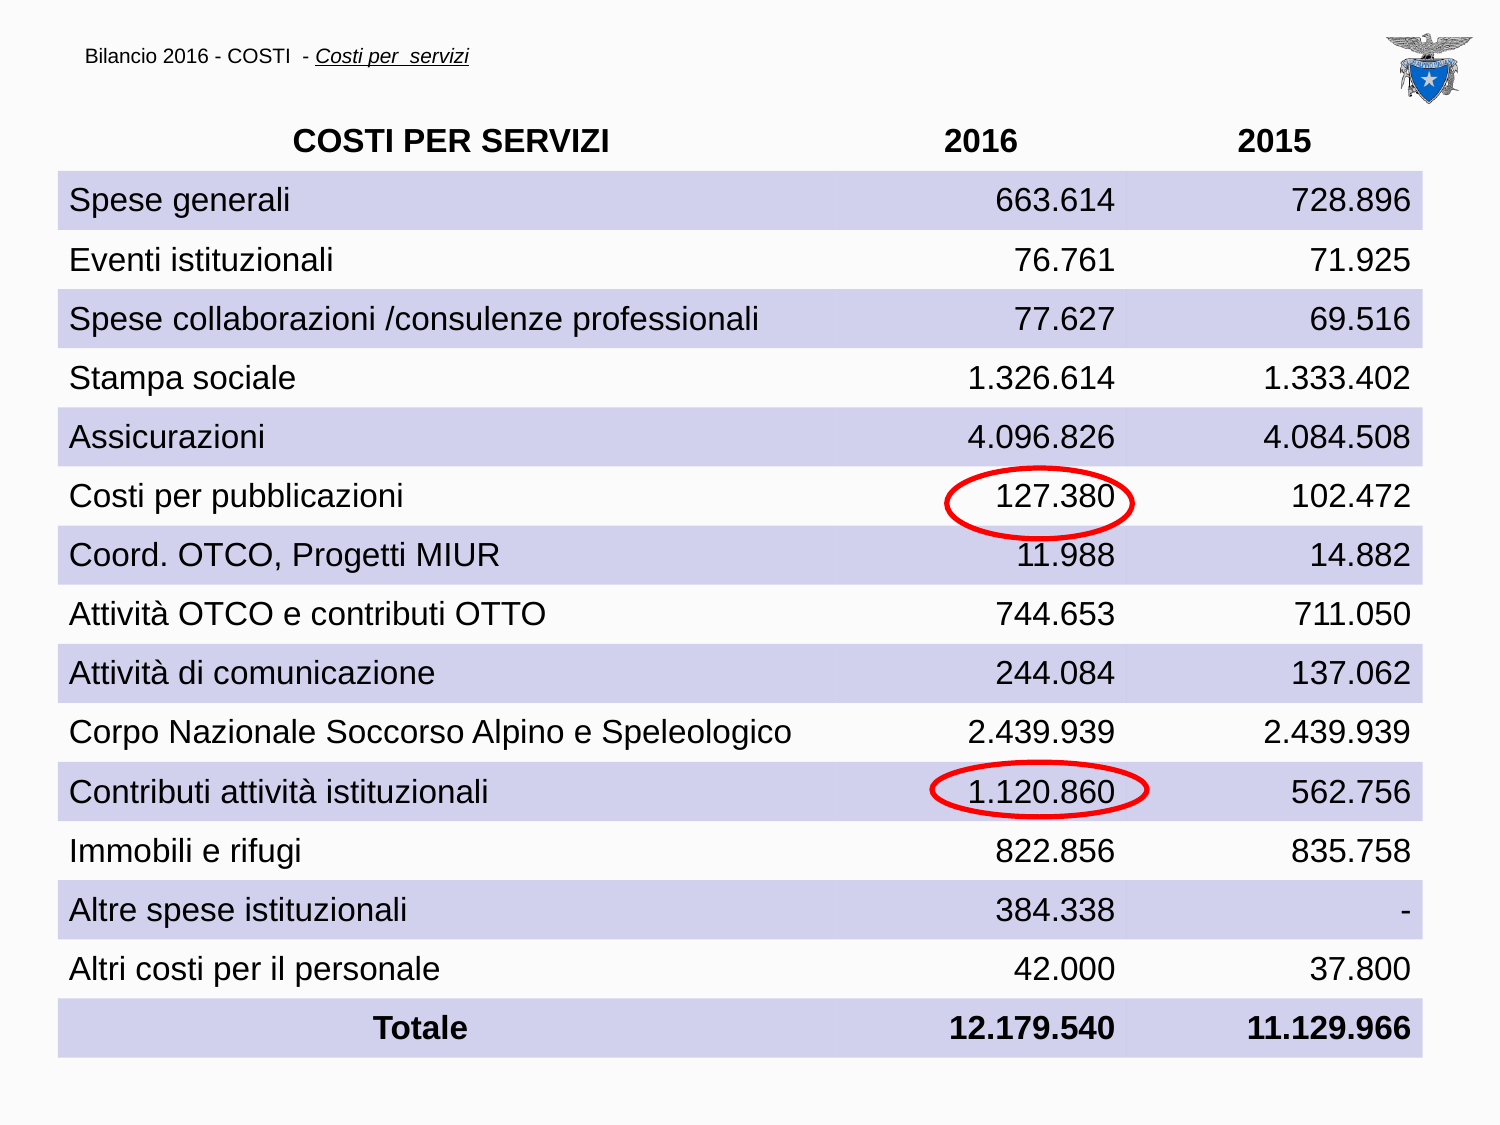

Bilancio 2016 - COSTI - Costi per servizi
| COSTI PER SERVIZI | 2016 | 2015 |
| --- | --- | --- |
| Spese generali | 663.614 | 728.896 |
| Eventi istituzionali | 76.761 | 71.925 |
| Spese collaborazioni /consulenze professionali | 77.627 | 69.516 |
| Stampa sociale | 1.326.614 | 1.333.402 |
| Assicurazioni | 4.096.826 | 4.084.508 |
| Costi per pubblicazioni | 127.380 | 102.472 |
| Coord. OTCO, Progetti MIUR | 11.988 | 14.882 |
| Attività OTCO e contributi OTTO | 744.653 | 711.050 |
| Attività di comunicazione | 244.084 | 137.062 |
| Corpo Nazionale Soccorso Alpino e Speleologico | 2.439.939 | 2.439.939 |
| Contributi attività istituzionali | 1.120.860 | 562.756 |
| Immobili e rifugi | 822.856 | 835.758 |
| Altre spese istituzionali | 384.338 | - |
| Altri costi per il personale | 42.000 | 37.800 |
| Totale | 12.179.540 | 11.129.966 |